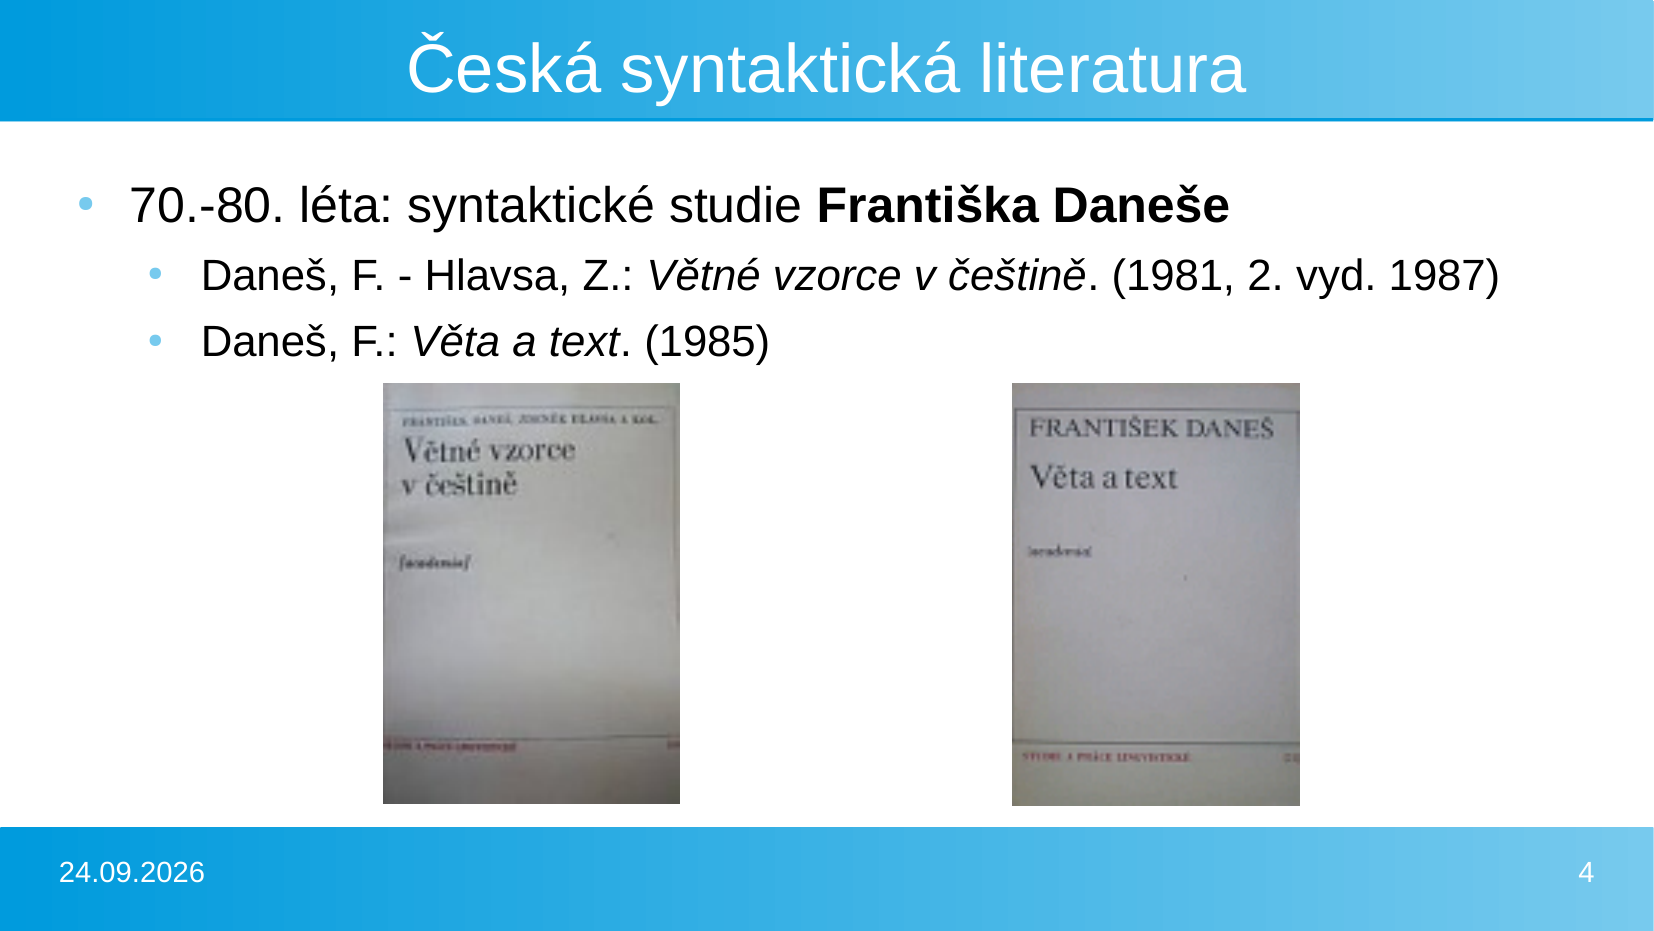

# Česká syntaktická literatura
70.-80. léta: syntaktické studie Františka Daneše
Daneš, F. - Hlavsa, Z.: Větné vzorce v češtině. (1981, 2. vyd. 1987)
Daneš, F.: Věta a text. (1985)
4